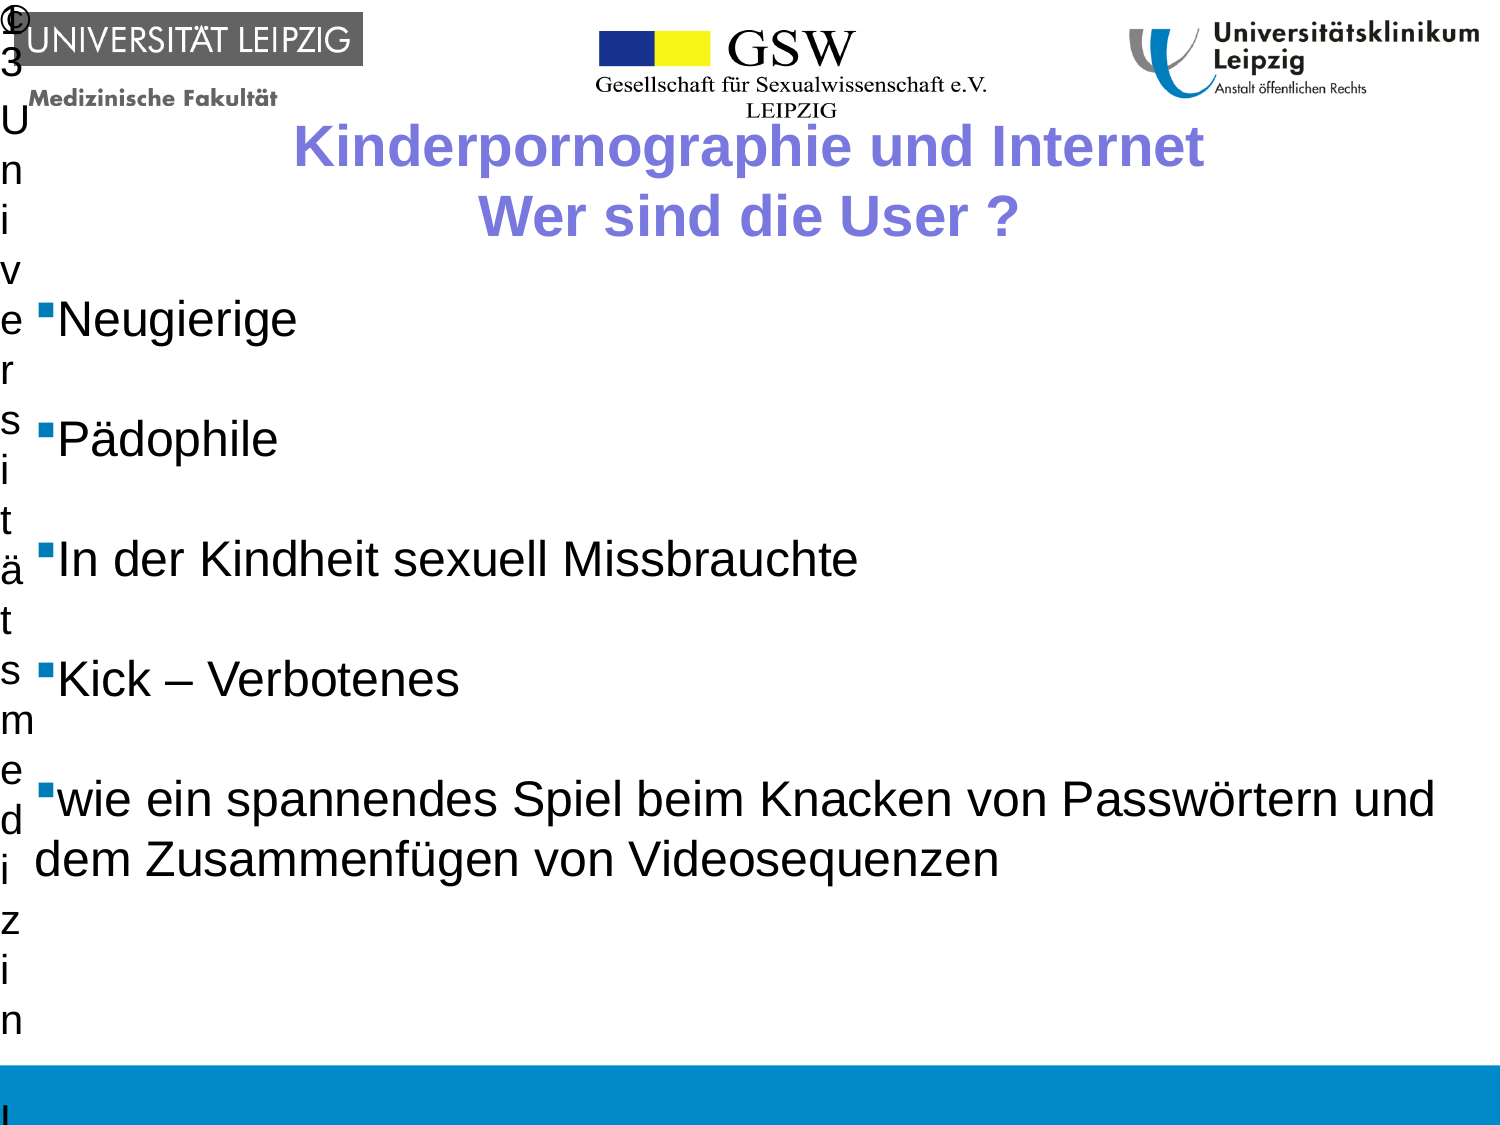

© Universitätsmedizin Leipzig
# Kinderpornographie und Internet Wer sind die User ?
Neugierige
Pädophile
In der Kindheit sexuell Missbrauchte
Kick – Verbotenes
wie ein spannendes Spiel beim Knacken von Passwörtern und dem Zusammenfügen von Videosequenzen